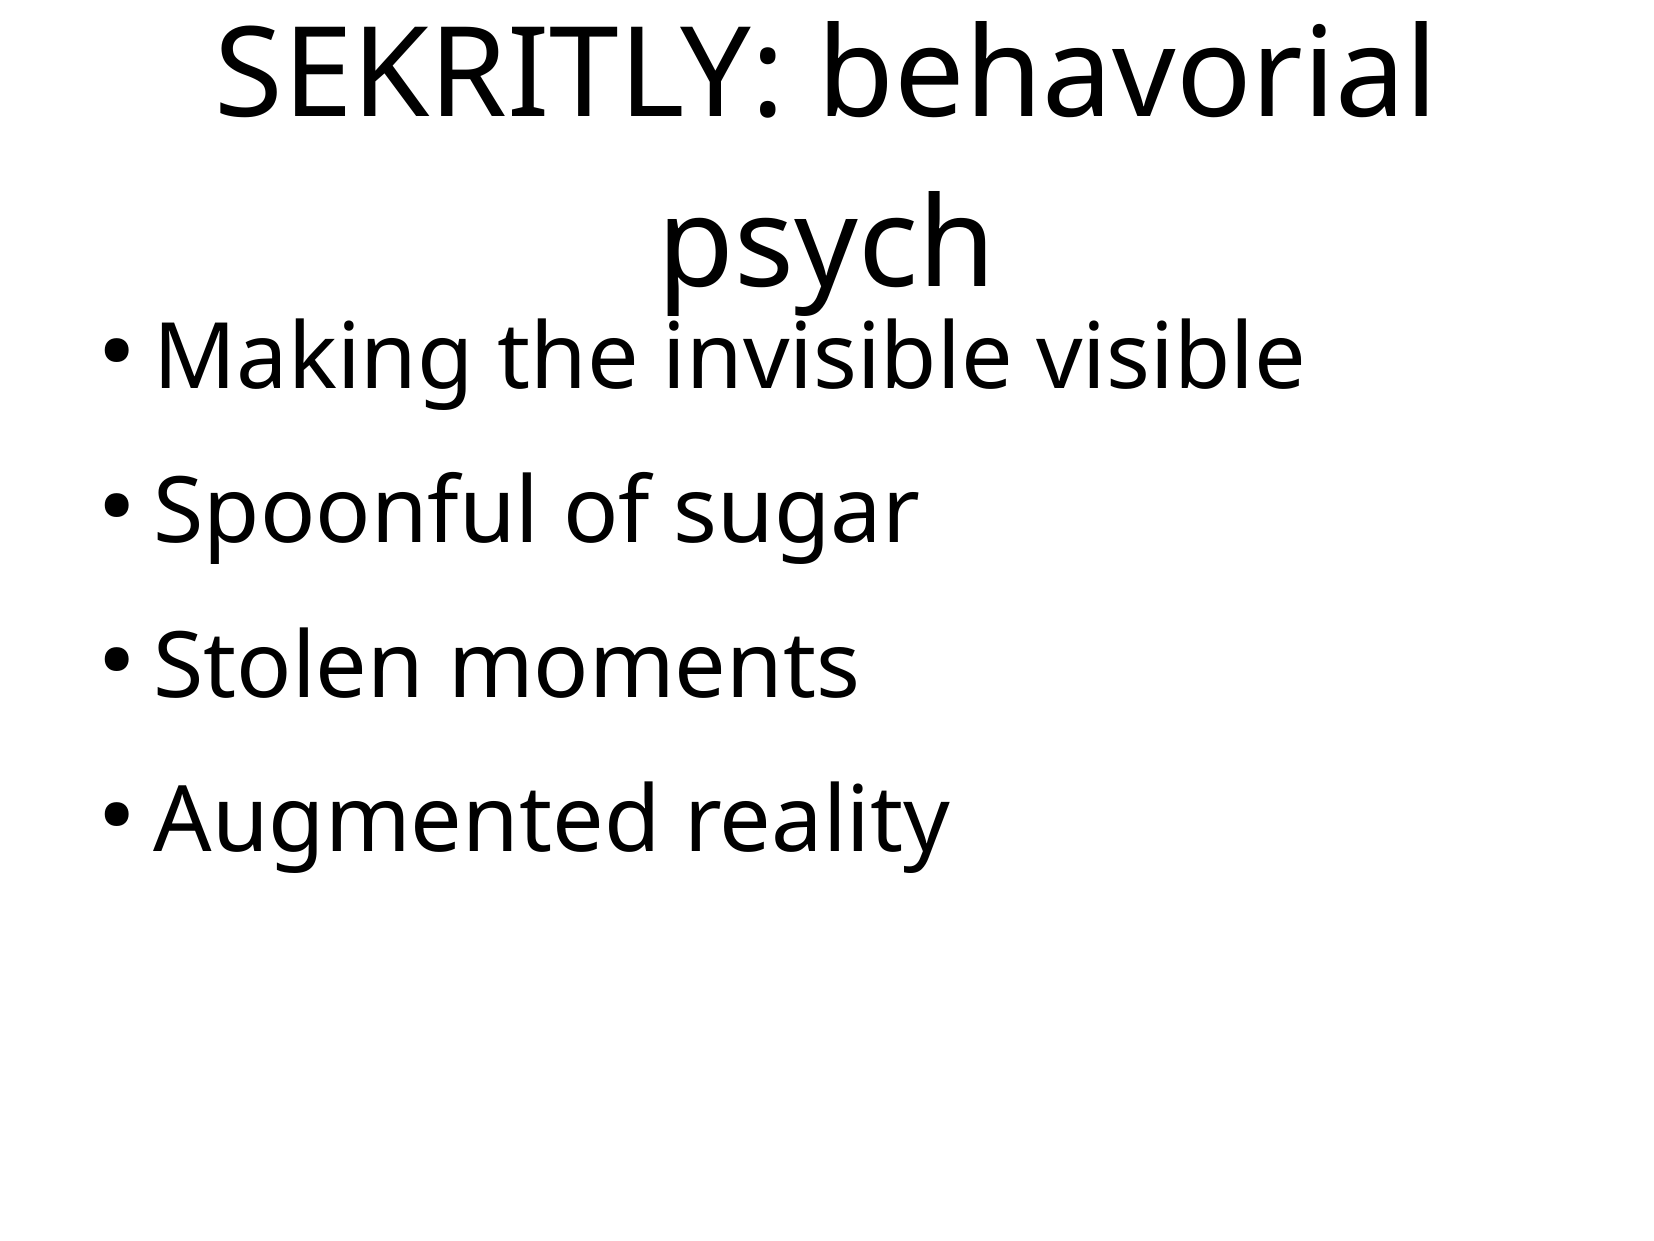

# SEKRITLY: behavorial psych
Making the invisible visible
Spoonful of sugar
Stolen moments
Augmented reality